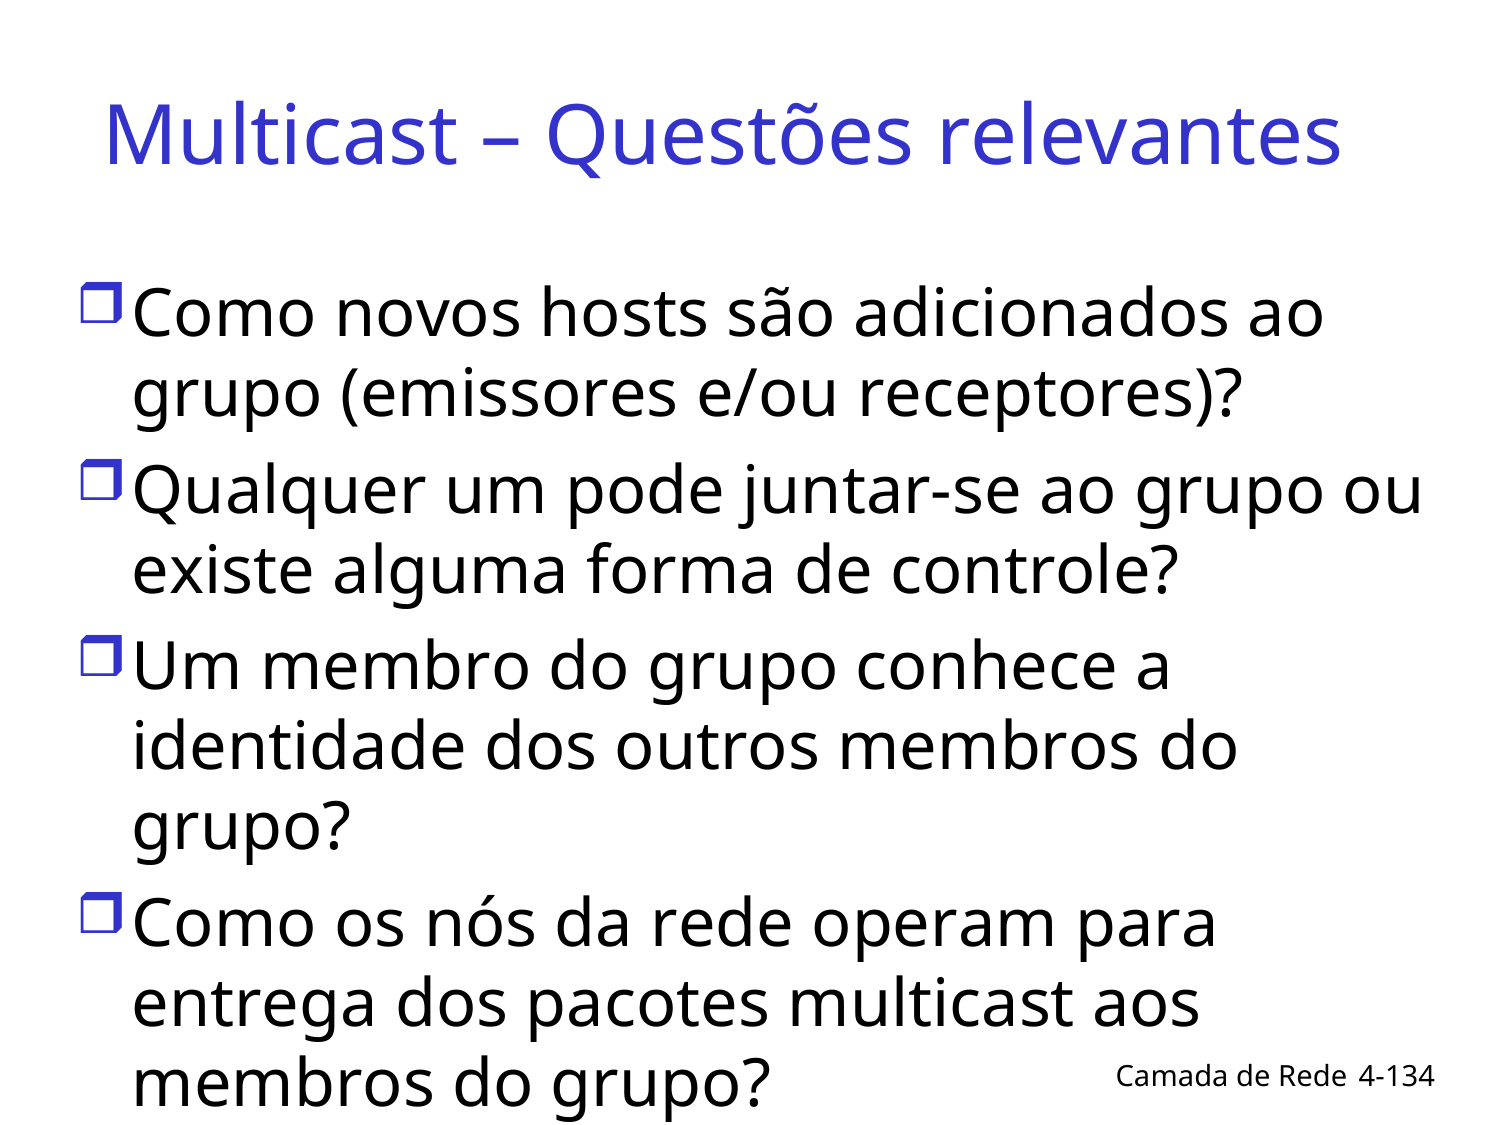

Multicast – Questões relevantes
Como novos hosts são adicionados ao grupo (emissores e/ou receptores)?
Qualquer um pode juntar-se ao grupo ou existe alguma forma de controle?
Um membro do grupo conhece a identidade dos outros membros do grupo?
Como os nós da rede operam para entrega dos pacotes multicast aos membros do grupo?
Camada de Rede